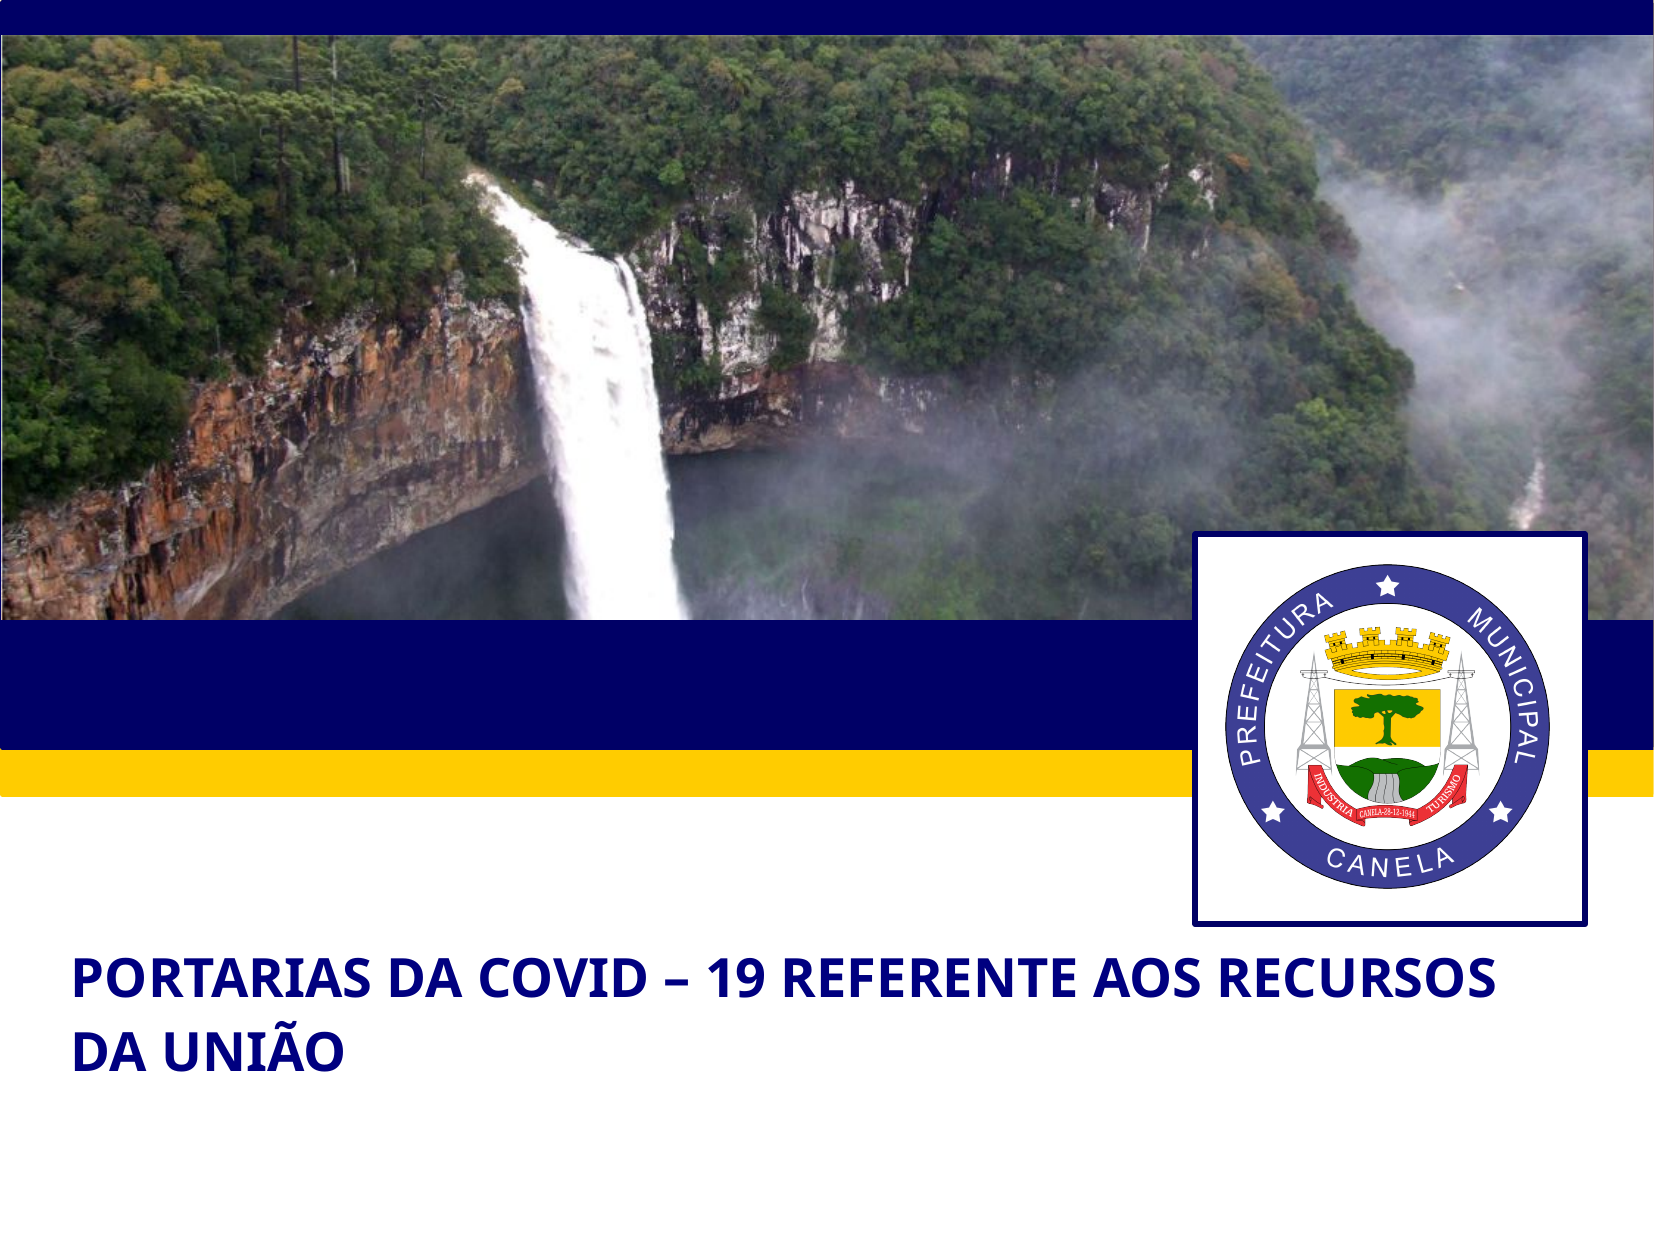

PORTARIAS DA COVID – 19 REFERENTE AOS RECURSOS DA UNIÃO